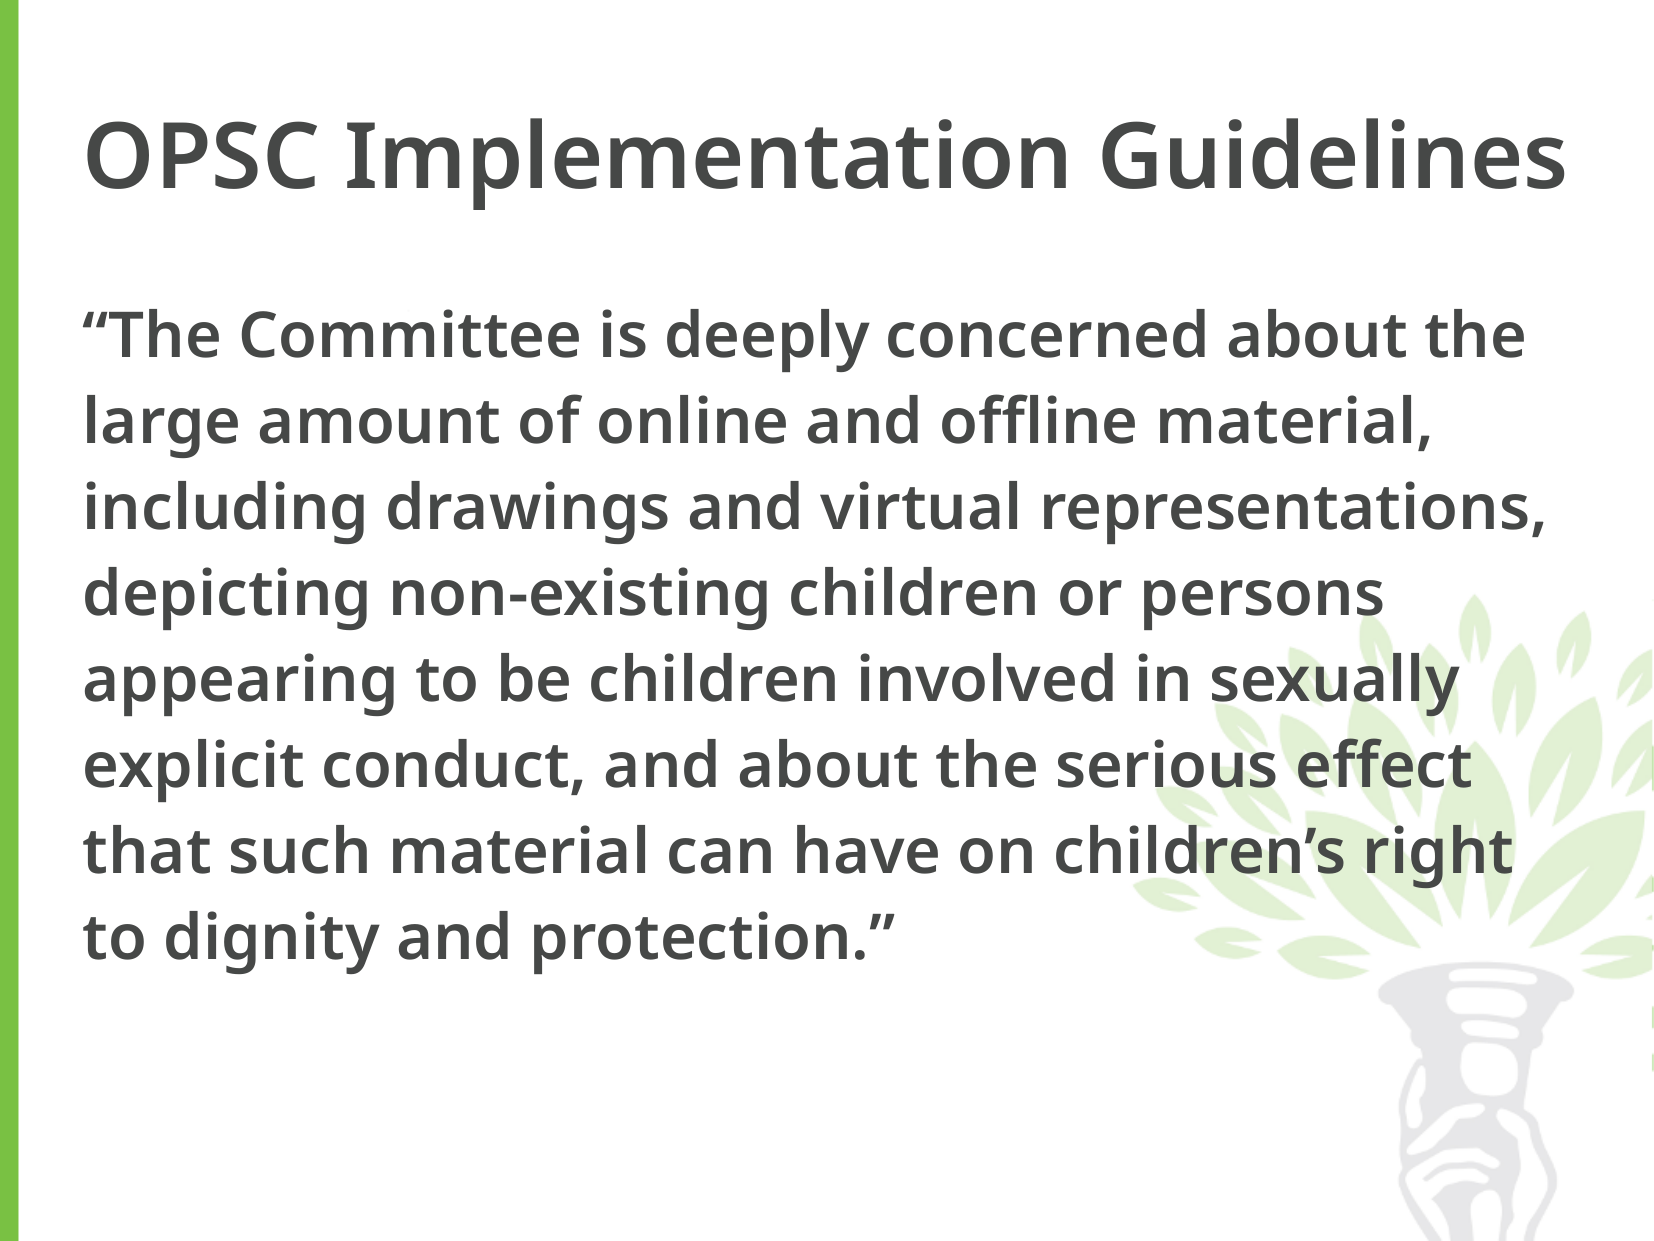

# OPSC Implementation Guidelines
“The Committee is deeply concerned about the large amount of online and offline material, including drawings and virtual representations, depicting non-existing children or persons appearing to be children involved in sexually explicit conduct, and about the serious effect that such material can have on children’s right to dignity and protection.”